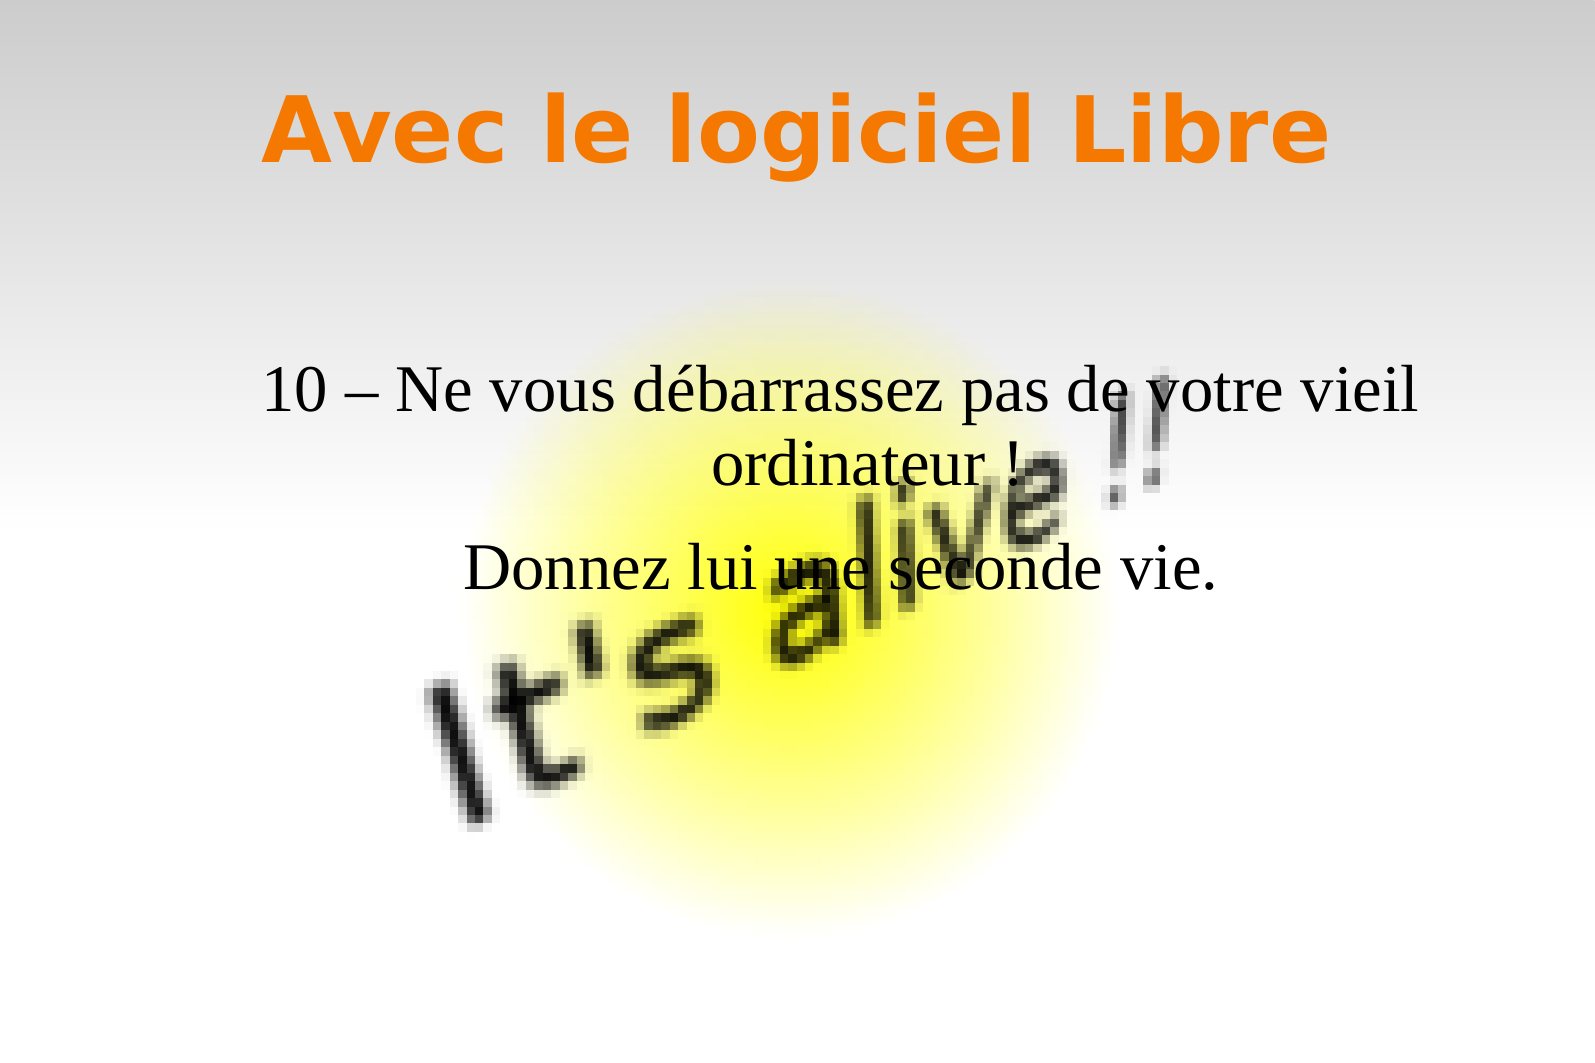

# Avec le logiciel Libre
10 – Ne vous débarrassez pas de votre vieil ordinateur !
Donnez lui une seconde vie.